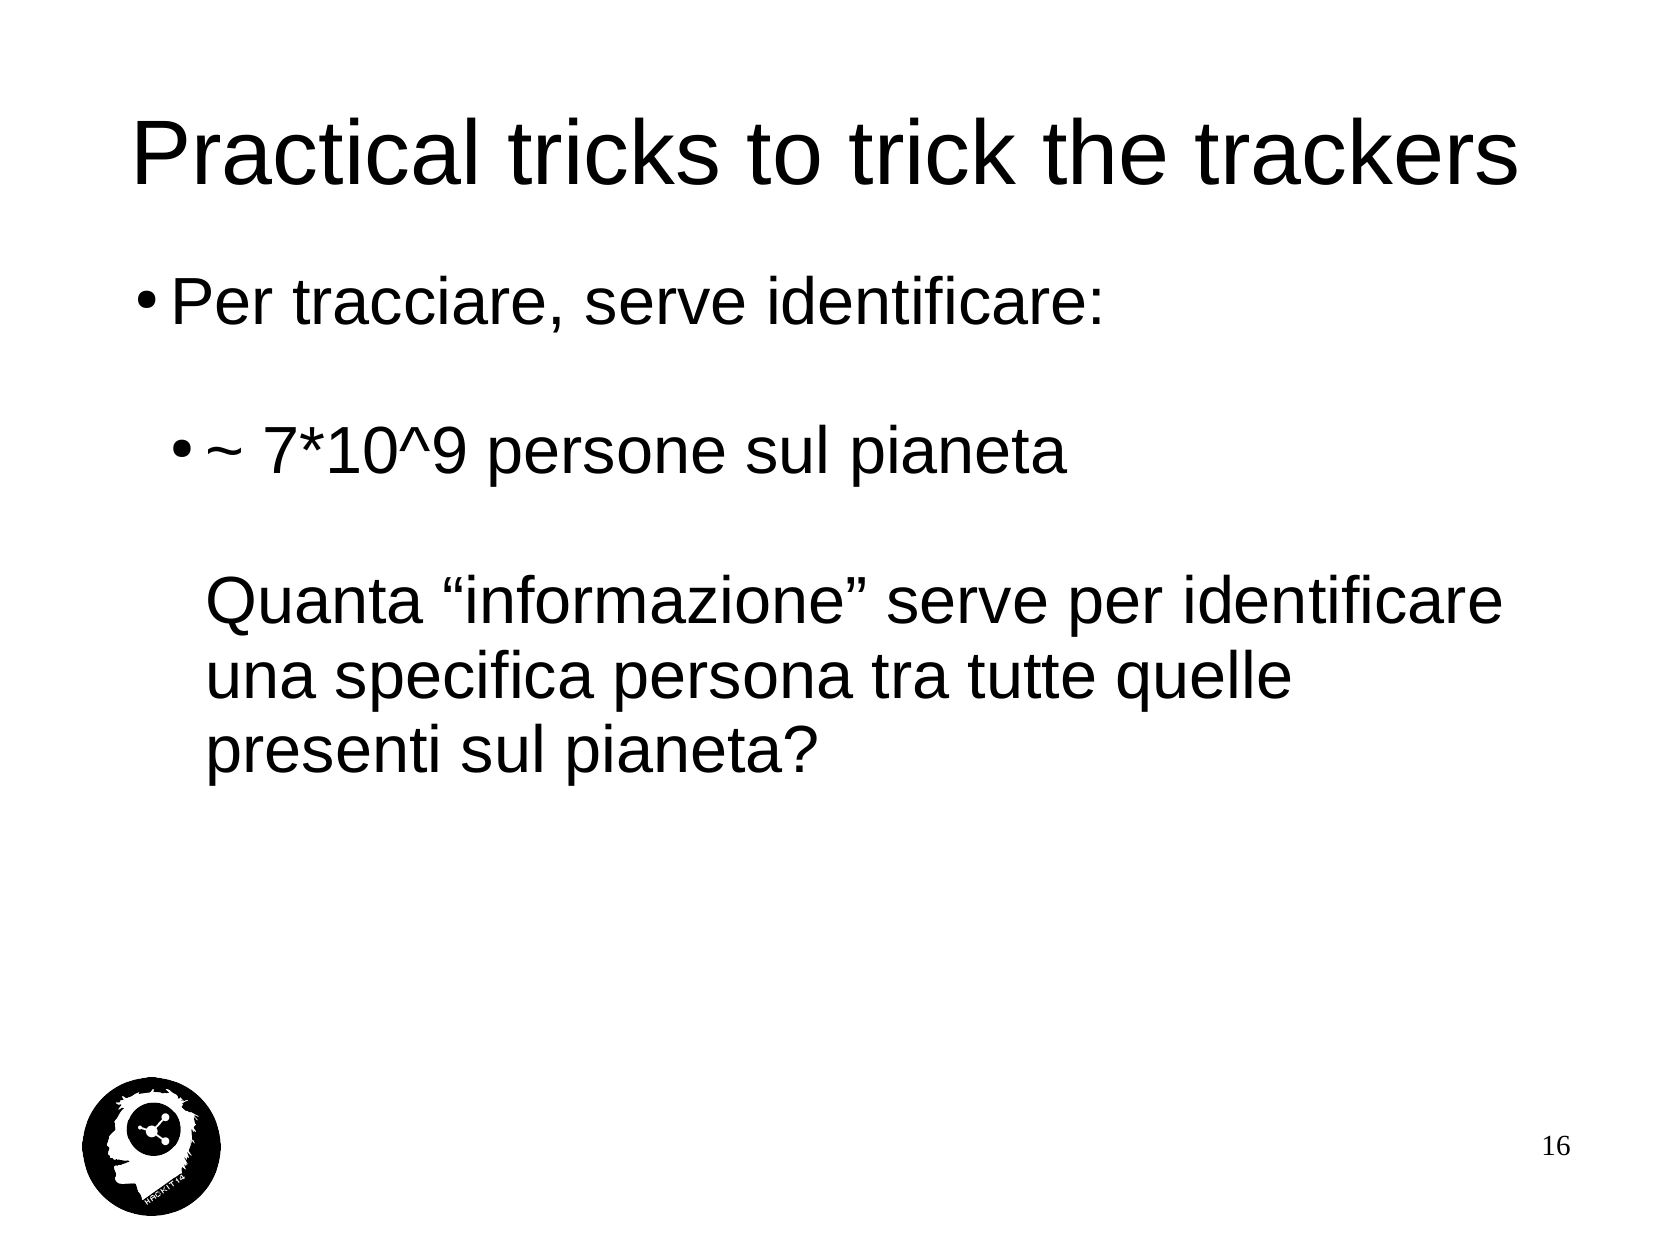

# Practical tricks to trick the trackers
Per tracciare, serve identificare:
~ 7*10^9 persone sul pianeta
Quanta “informazione” serve per identificare una specifica persona tra tutte quelle presenti sul pianeta?
16